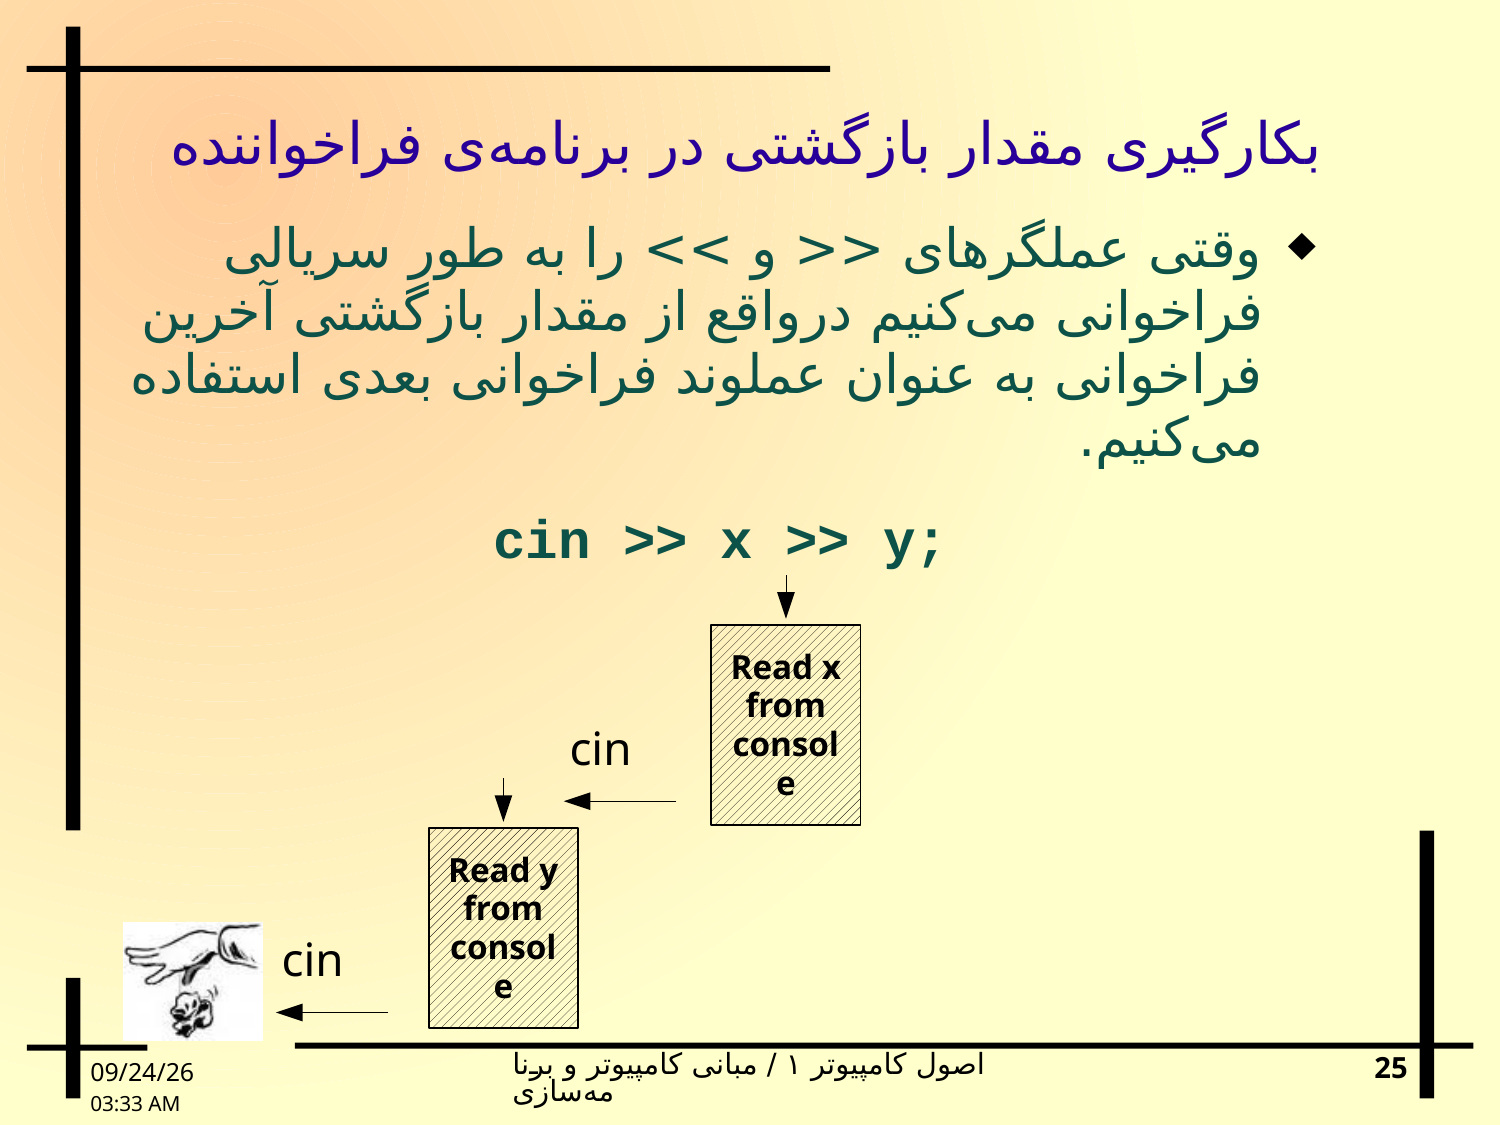

# بکارگیری مقدار بازگشتی در برنامه‌ی فراخواننده
وقتی عملگرهای << و >> را به طور سریالی فراخوانی می‌کنیم در‌واقع از مقدار بازگشتی آخرین فراخوانی به عنوان عملوند فراخوانی بعدی استفاده می‌کنیم.
cin >> x >> y;
Read x from console
cin
Read y from console
cin
اصول کامپیوتر ۱ / مبانی کامپیوتر و برنامه‌سازی
25